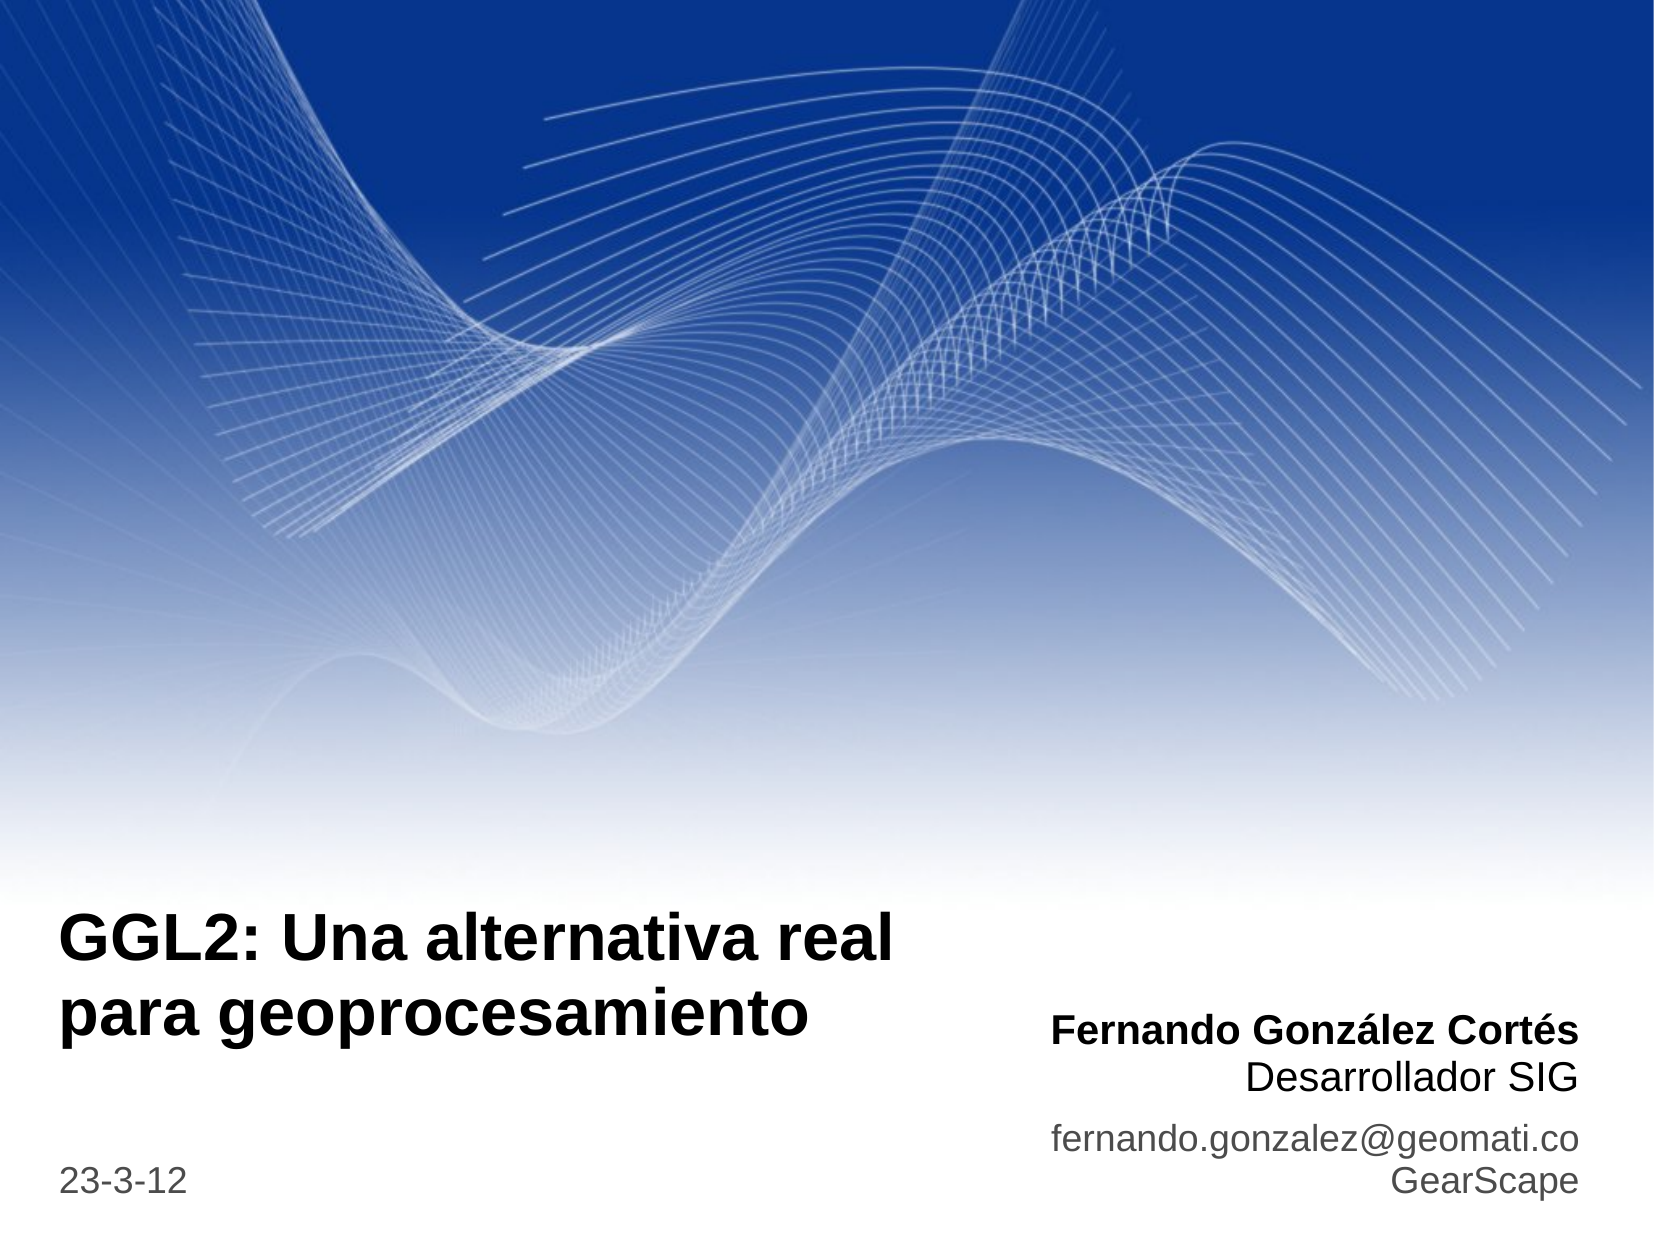

# GGL2: Una alternativa real para geoprocesamiento